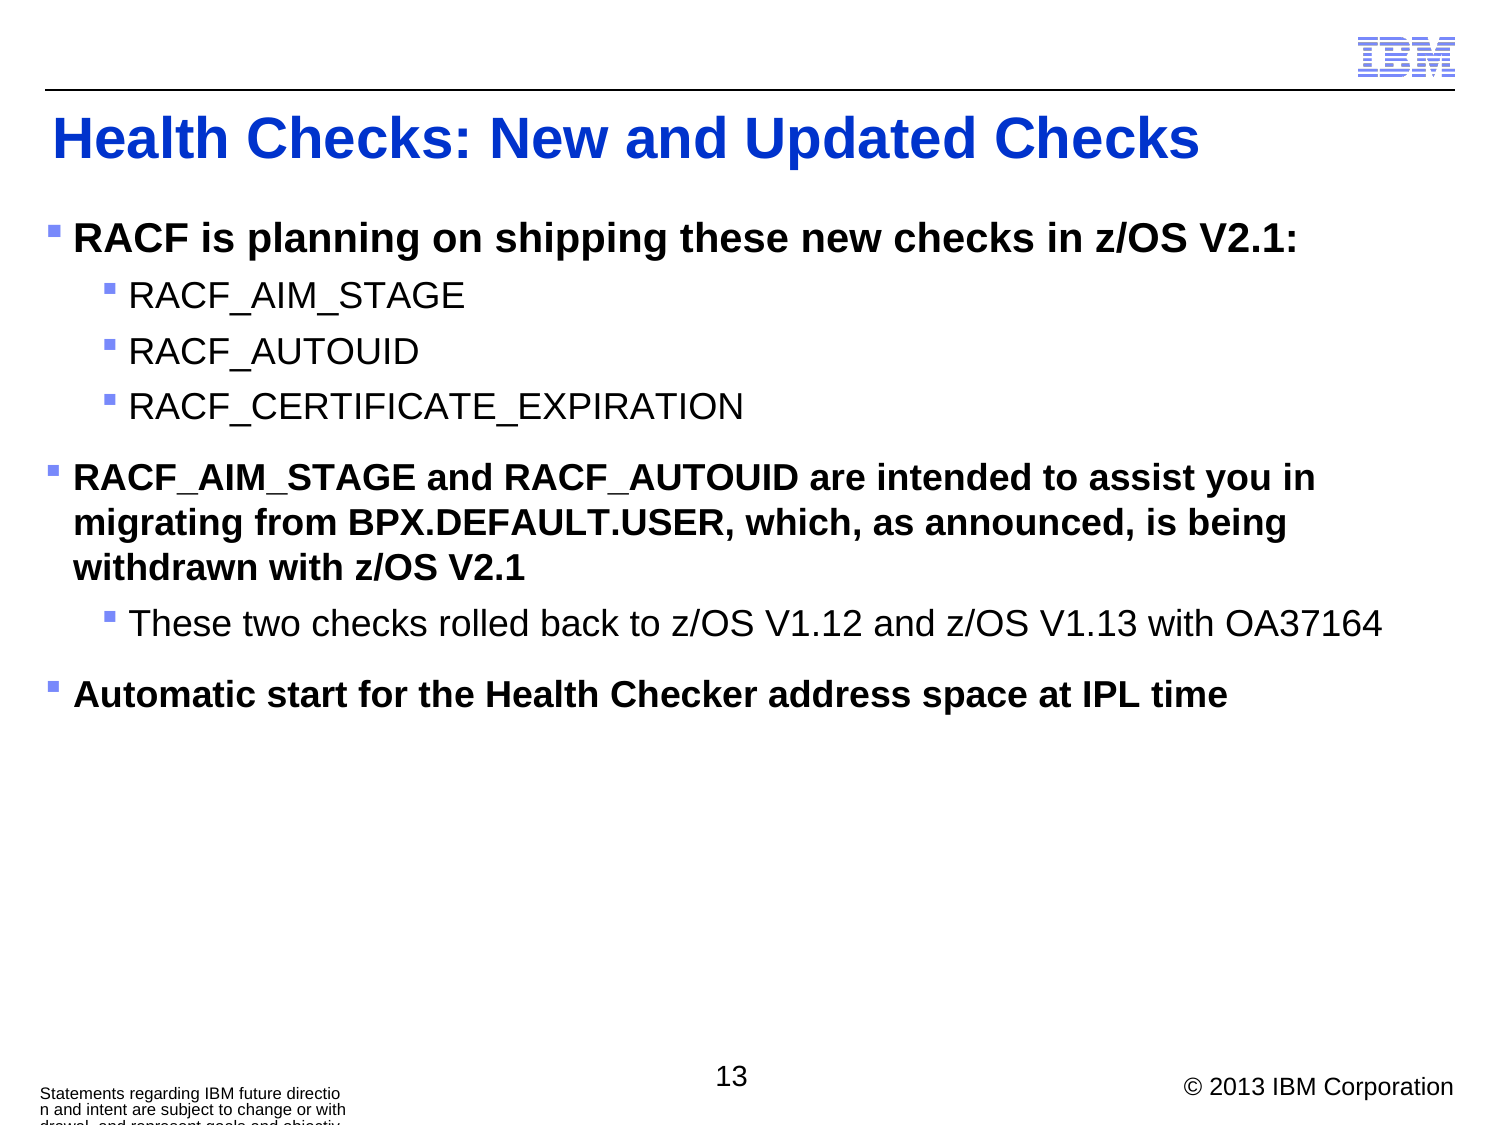

# Health Checks: New and Updated Checks
RACF is planning on shipping these new checks in z/OS V2.1:
RACF_AIM_STAGE
RACF_AUTOUID
RACF_CERTIFICATE_EXPIRATION
RACF_AIM_STAGE and RACF_AUTOUID are intended to assist you in migrating from BPX.DEFAULT.USER, which, as announced, is being withdrawn with z/OS V2.1
These two checks rolled back to z/OS V1.12 and z/OS V1.13 with OA37164
Automatic start for the Health Checker address space at IPL time
13
Statements regarding IBM future direction and intent are subject to change or withdrawal, and represent goals and objectives only.